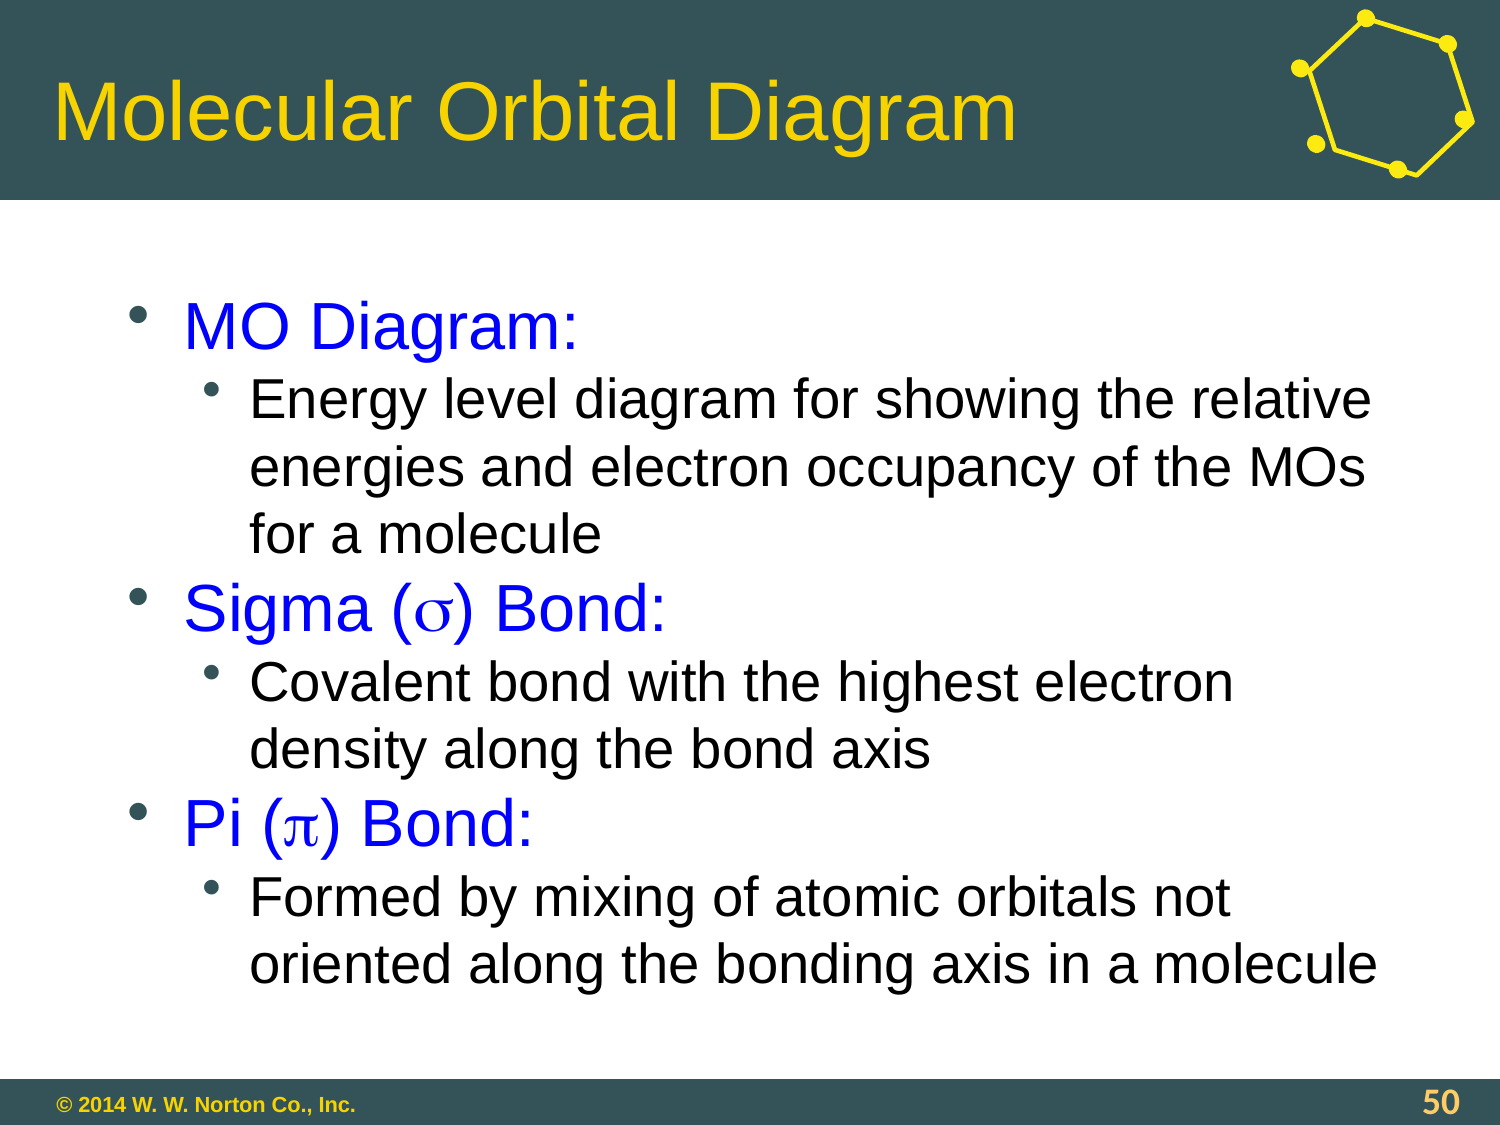

Molecular Orbital Diagram
# MO Diagram:
Energy level diagram for showing the relative energies and electron occupancy of the MOs for a molecule
Sigma () Bond:
Covalent bond with the highest electron density along the bond axis
Pi () Bond:
Formed by mixing of atomic orbitals not oriented along the bonding axis in a molecule